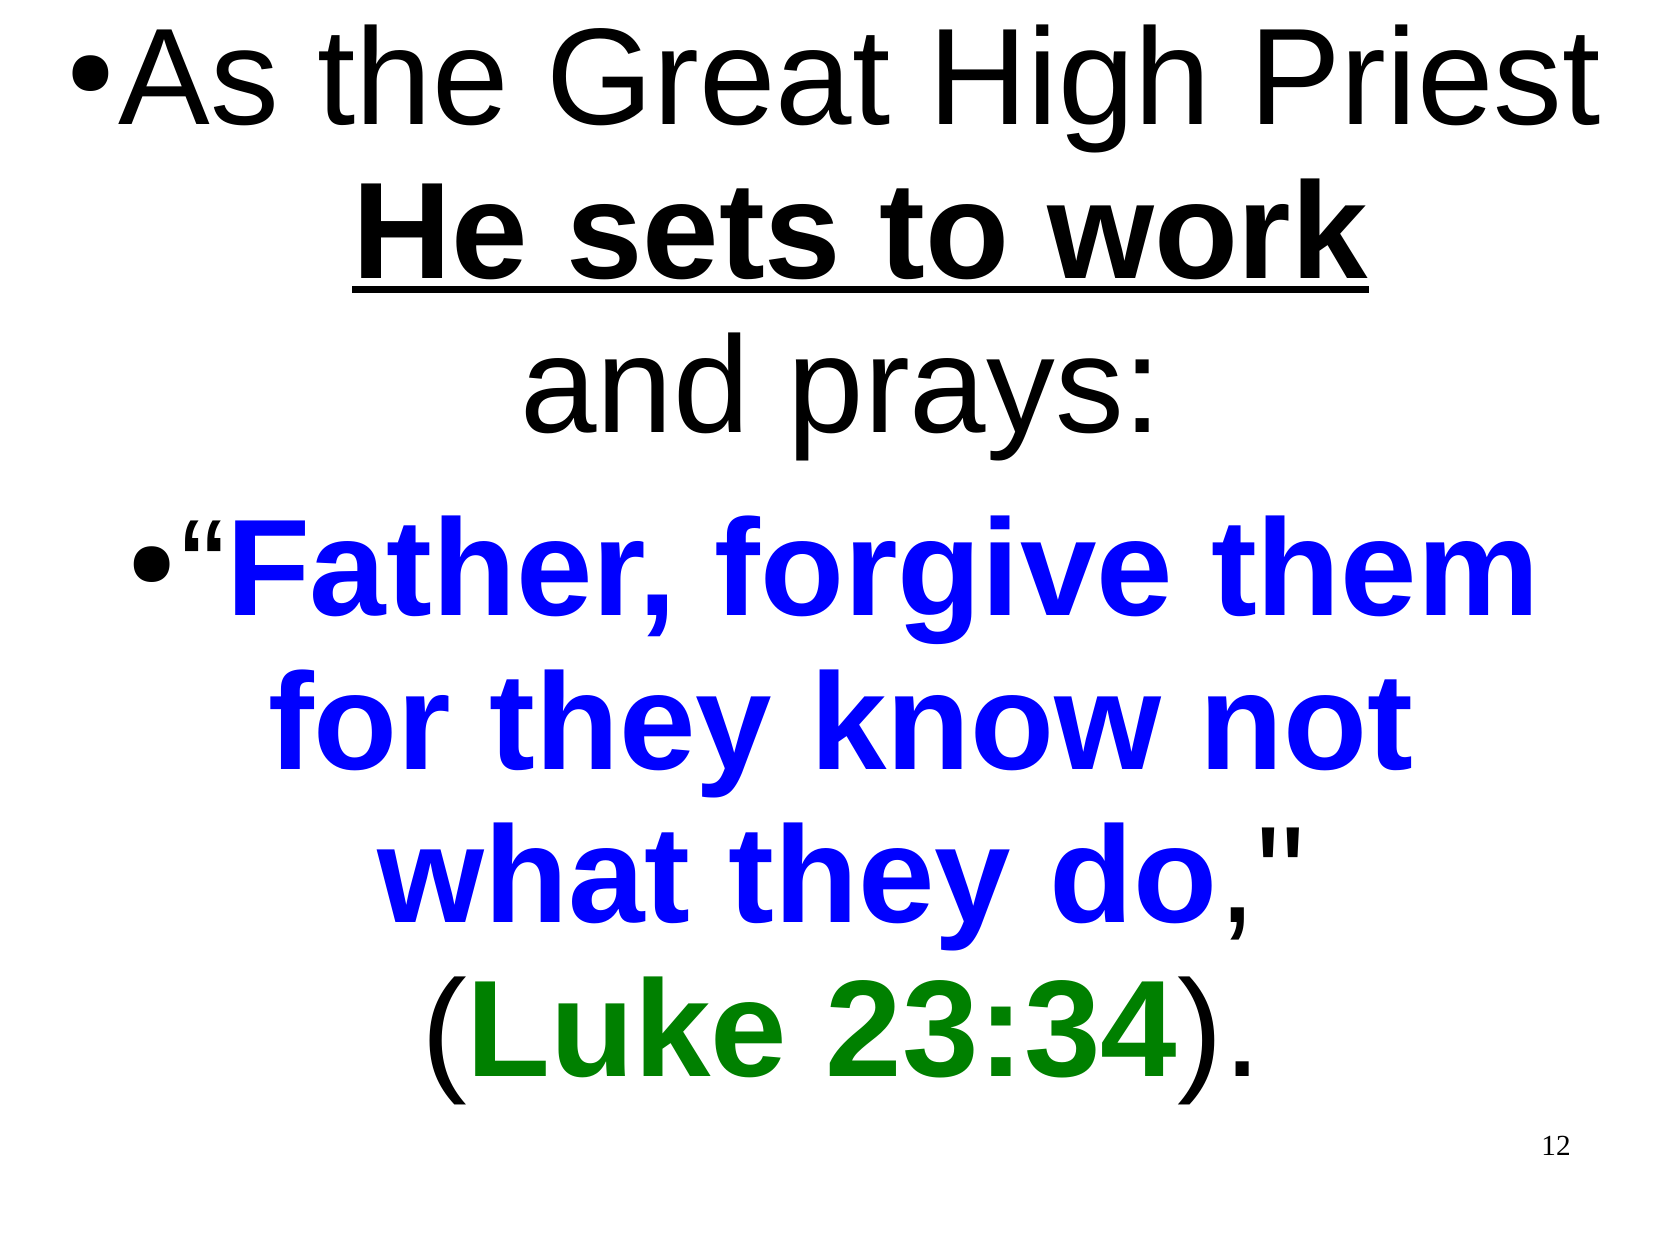

# As the Great High Priest He sets to work and prays:
“Father, forgive them
for they know not
what they do,"
(Luke 23:34).
12